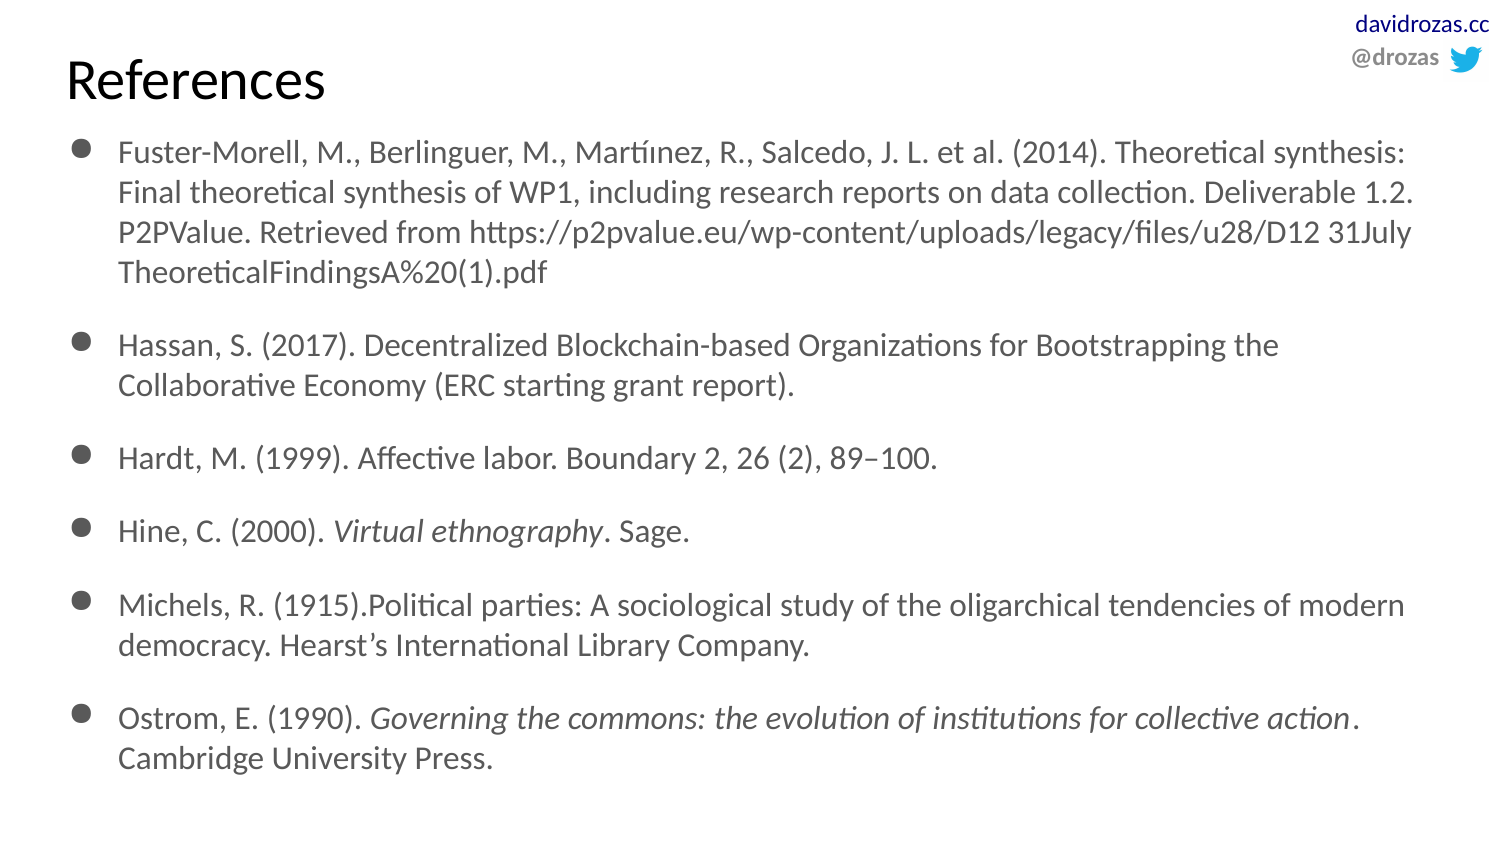

davidrozas.cc
@drozas
References
# Fuster-Morell, M., Berlinguer, M., Martíınez, R., Salcedo, J. L. et al. (2014). Theoretical synthesis: Final theoretical synthesis of WP1, including research reports on data collection. Deliverable 1.2. P2PValue. Retrieved from https://p2pvalue.eu/wp-content/uploads/legacy/files/u28/D12 31July TheoreticalFindingsA%20(1).pdf
Hassan, S. (2017). Decentralized Blockchain-based Organizations for Bootstrapping the Collaborative Economy (ERC starting grant report).
Hardt, M. (1999). Affective labor. Boundary 2, 26 (2), 89–100.
Hine, C. (2000). Virtual ethnography. Sage.
Michels, R. (1915).Political parties: A sociological study of the oligarchical tendencies of modern democracy. Hearst’s International Library Company.
Ostrom, E. (1990). Governing the commons: the evolution of institutions for collective action. Cambridge University Press.